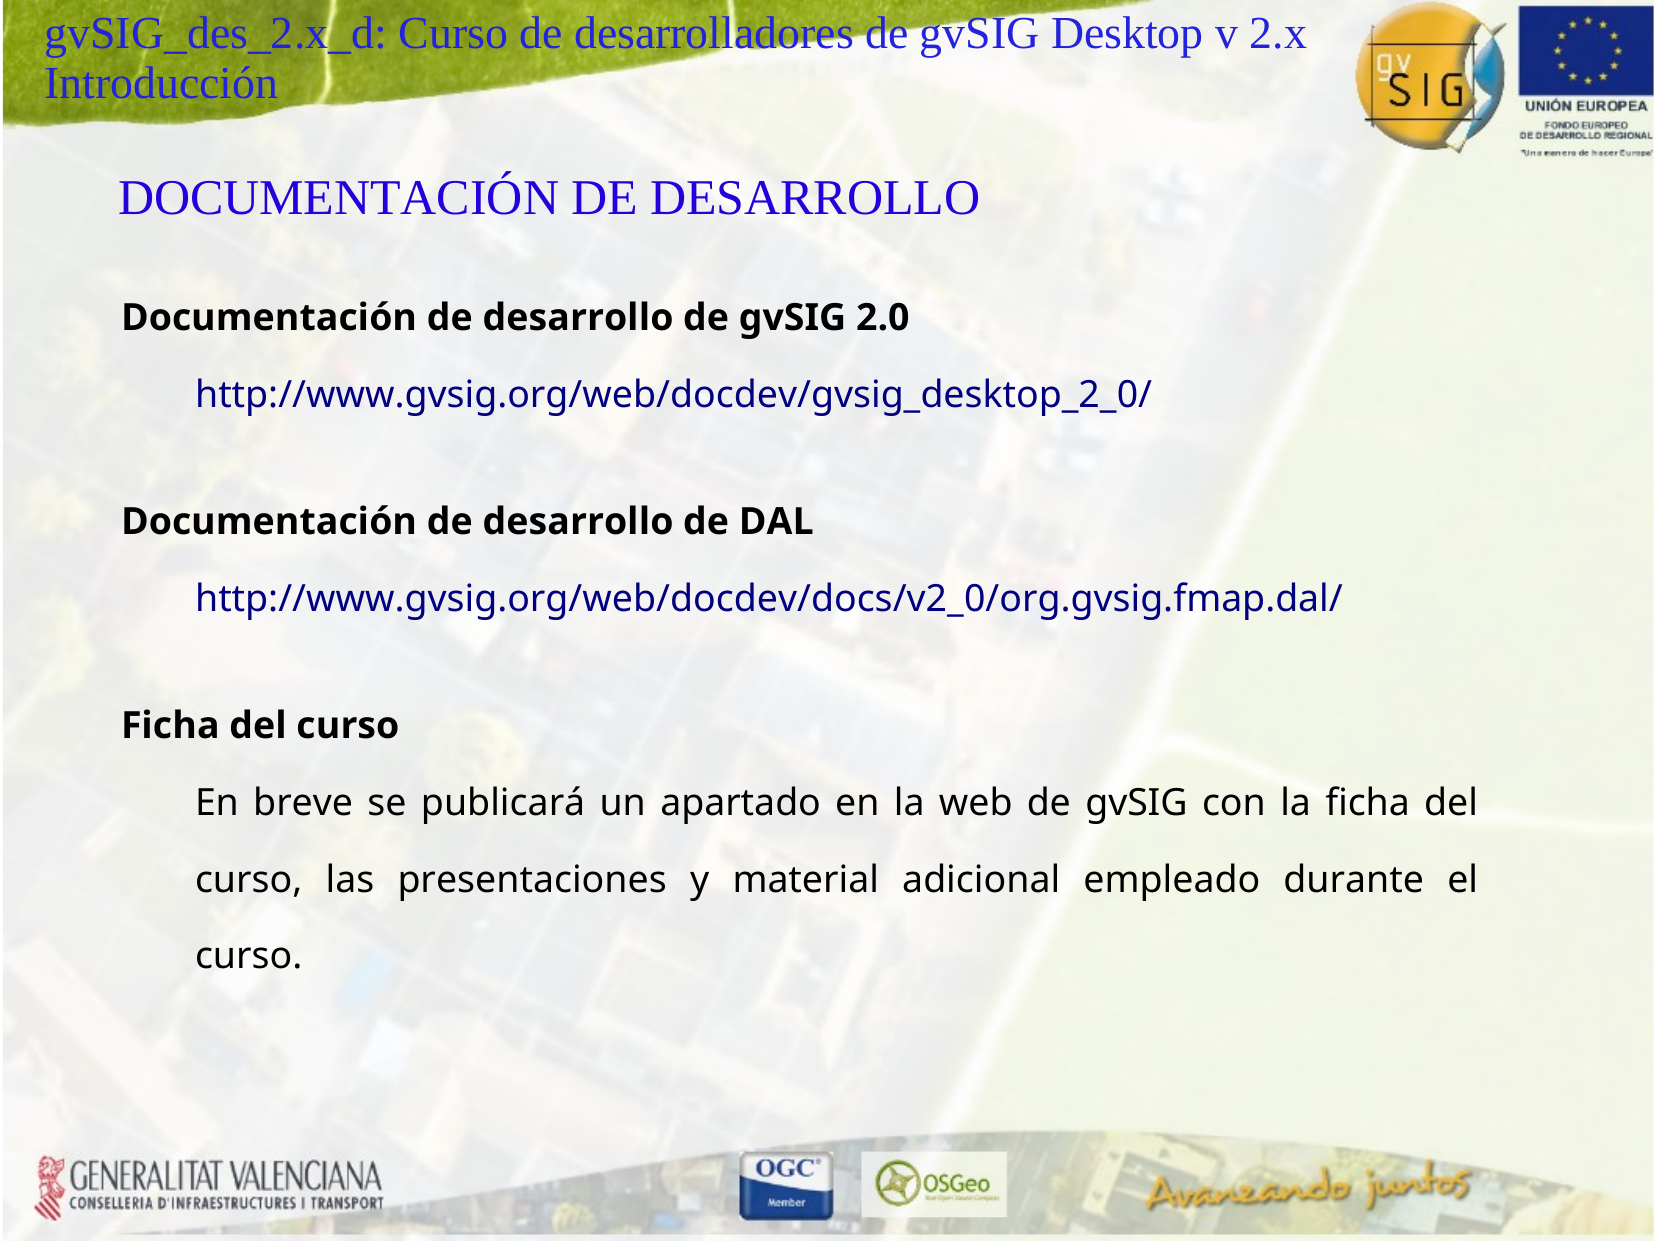

# DOCUMENTACIÓN DE DESARROLLO
Documentación de desarrollo de gvSIG 2.0
http://www.gvsig.org/web/docdev/gvsig_desktop_2_0/
Documentación de desarrollo de DAL
http://www.gvsig.org/web/docdev/docs/v2_0/org.gvsig.fmap.dal/
Ficha del curso
En breve se publicará un apartado en la web de gvSIG con la ficha del curso, las presentaciones y material adicional empleado durante el curso.